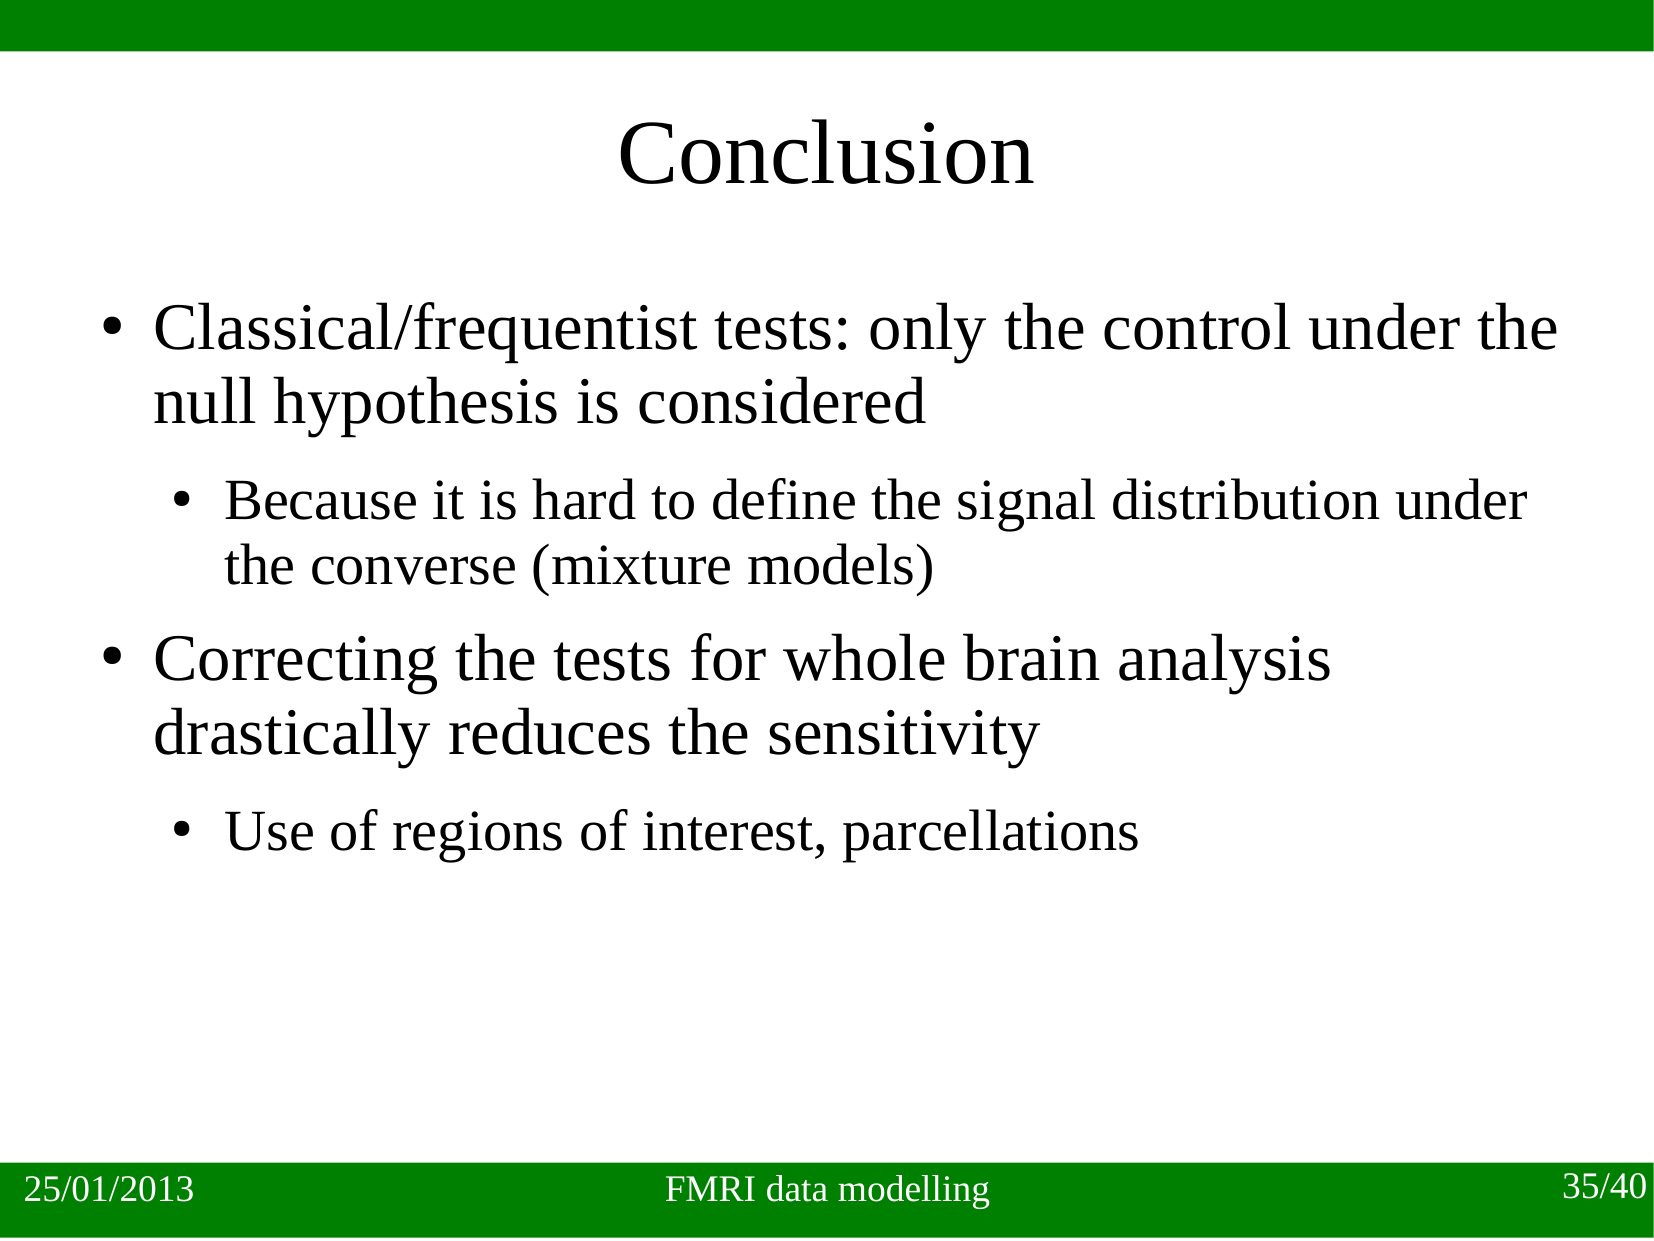

# Conclusion
Classical/frequentist tests: only the control under the null hypothesis is considered
Because it is hard to define the signal distribution under the converse (mixture models)
Correcting the tests for whole brain analysis drastically reduces the sensitivity
Use of regions of interest, parcellations
35